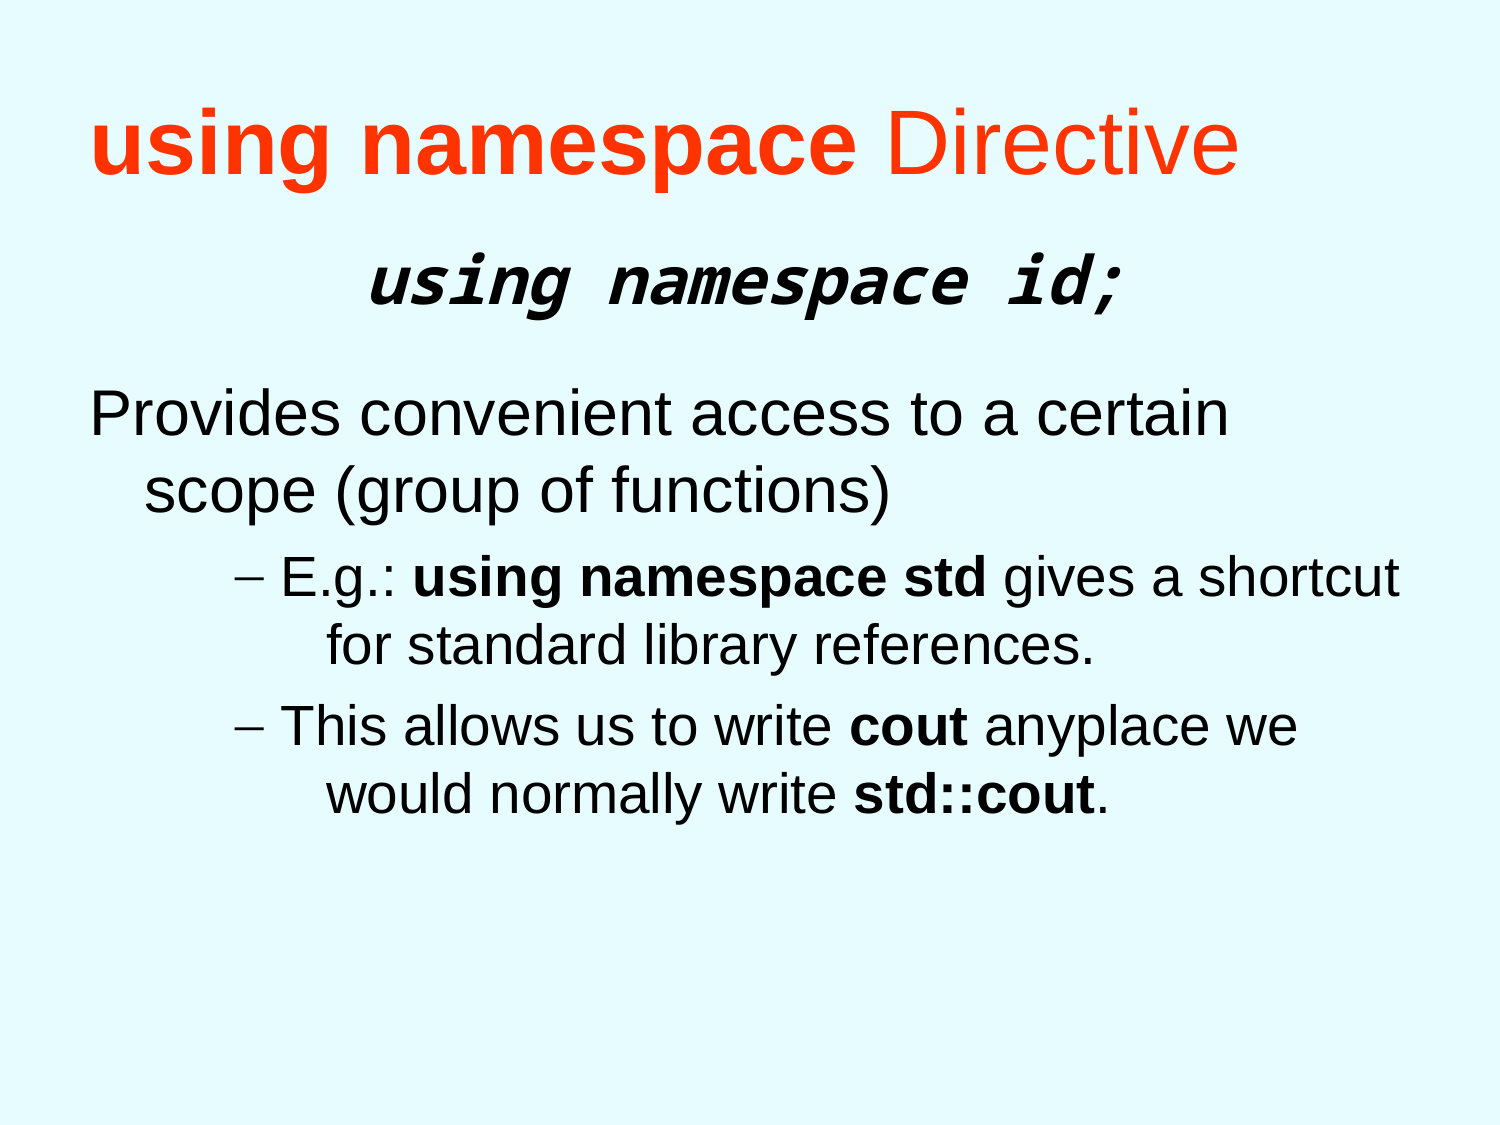

# using namespace Directive
using namespace id;
Provides convenient access to a certain scope (group of functions)
E.g.: using namespace std gives a shortcut for standard library references.
This allows us to write cout anyplace we would normally write std::cout.